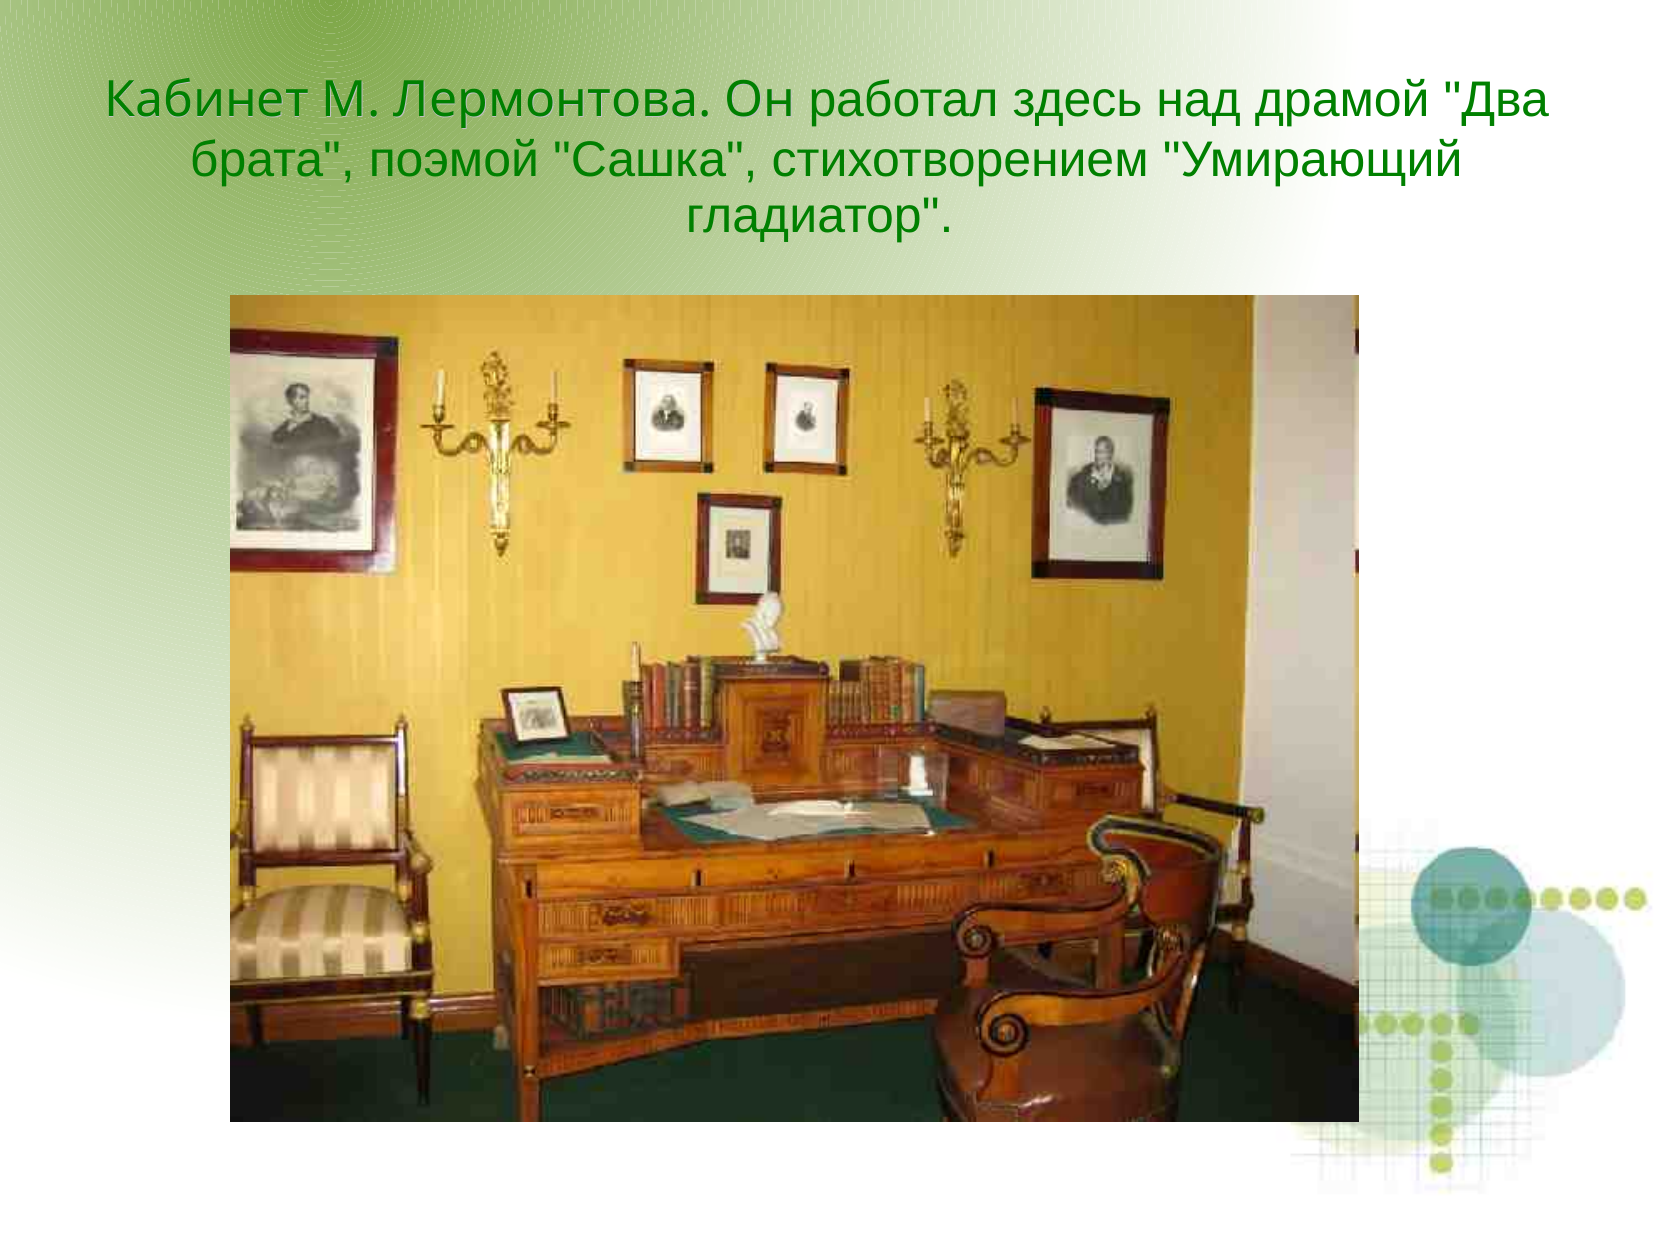

# Кабинет М. Лермонтова. Он работал здесь над драмой "Два брата", поэмой "Сашка", стихотворением "Умирающий гладиатор".